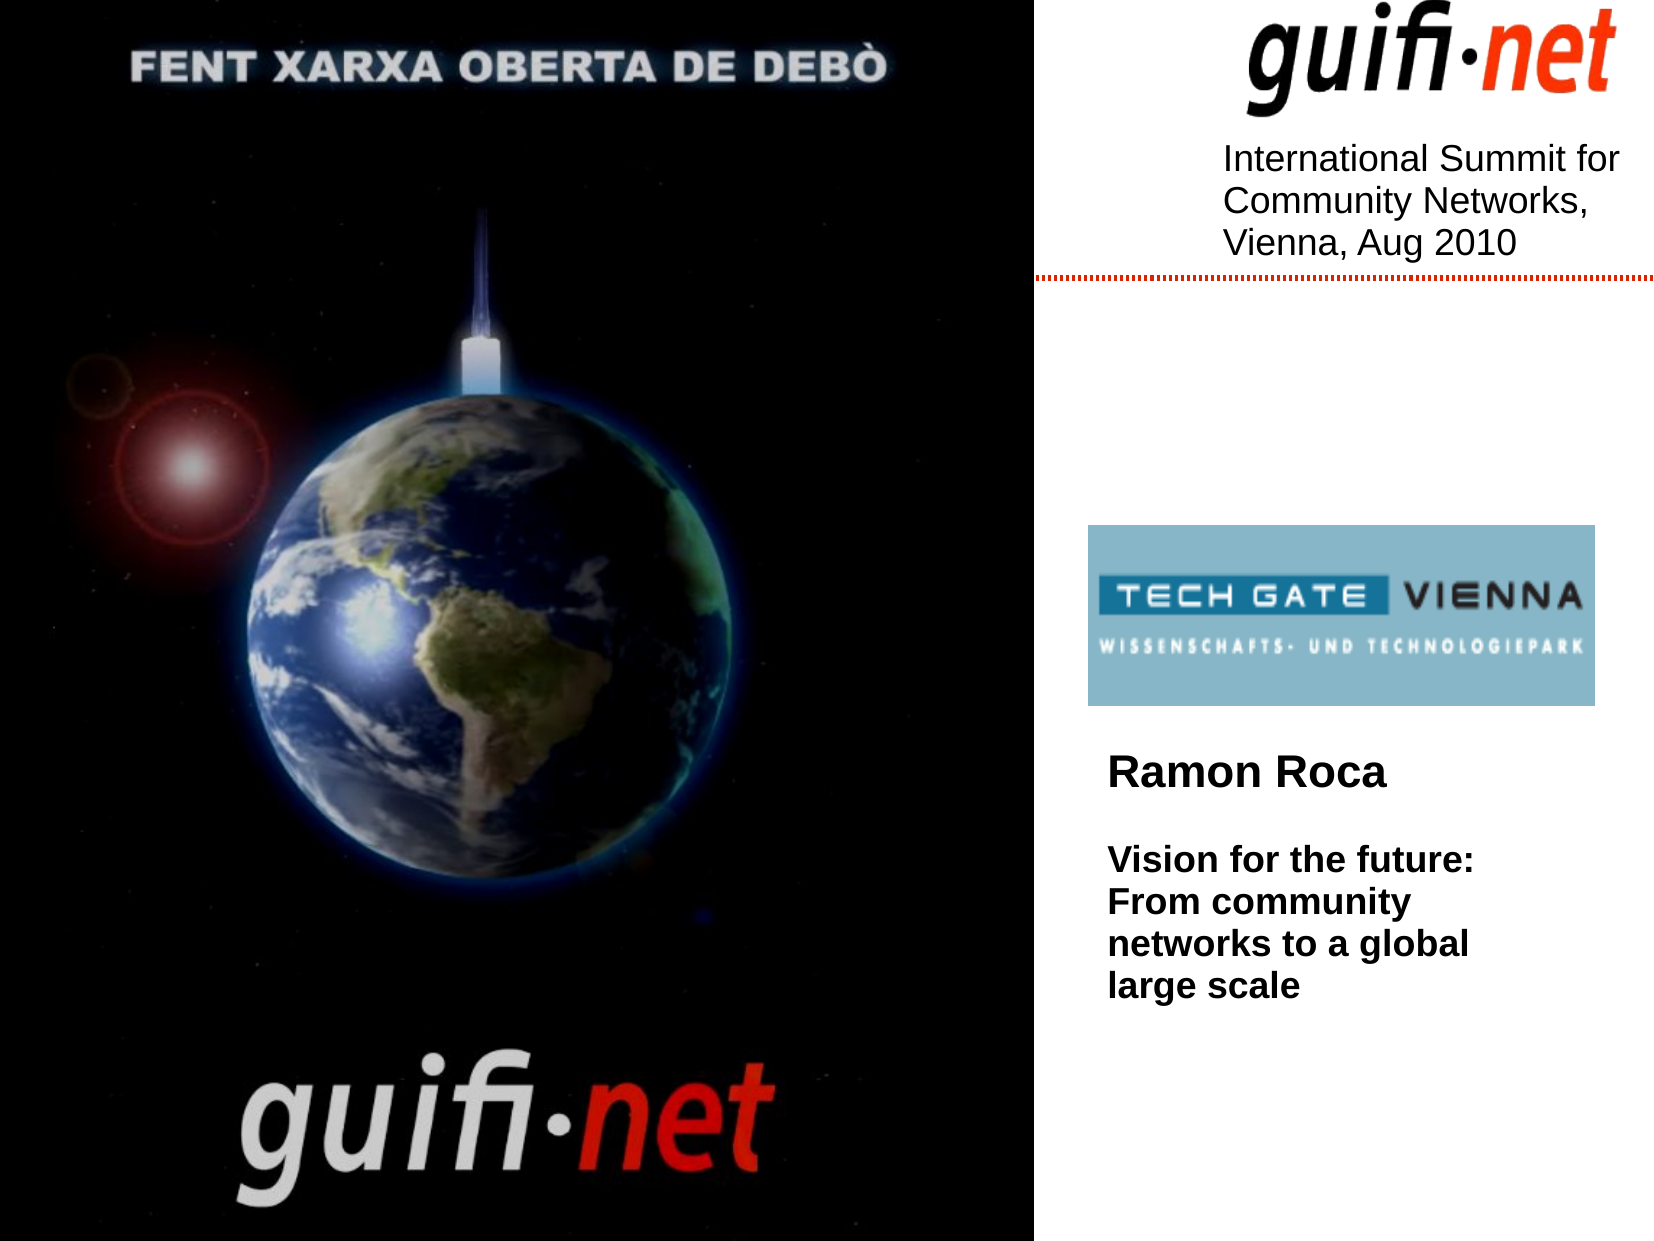

Ramon Roca
Vision for the future: From community networks to a global large scale